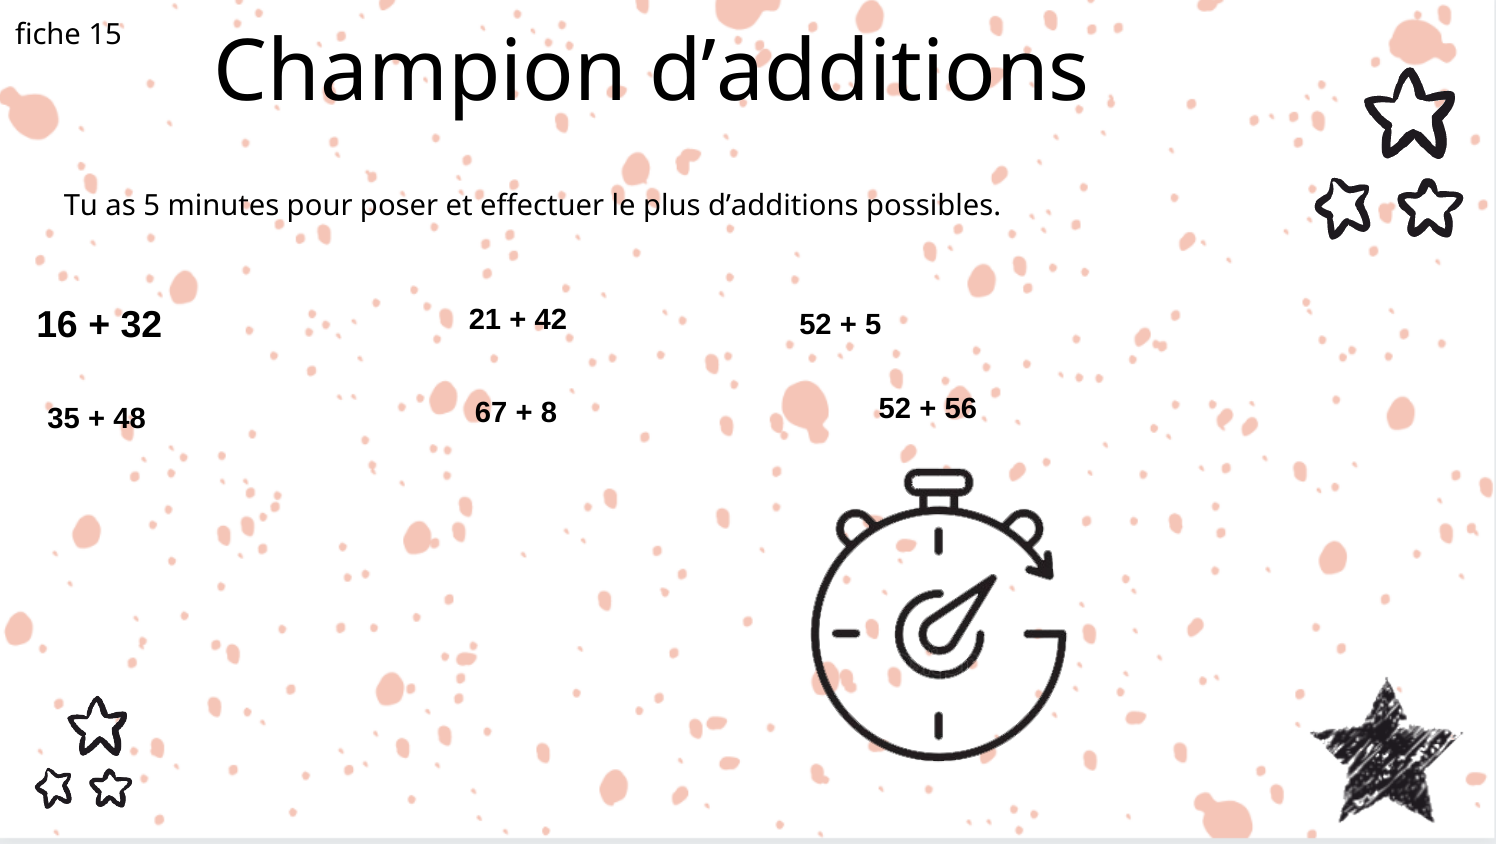

fiche 15
Champion d’additions
Tu as 5 minutes pour poser et effectuer le plus d’additions possibles.
16 + 32
21 + 42
 52 + 5
52 + 56
67 + 8
35 + 48